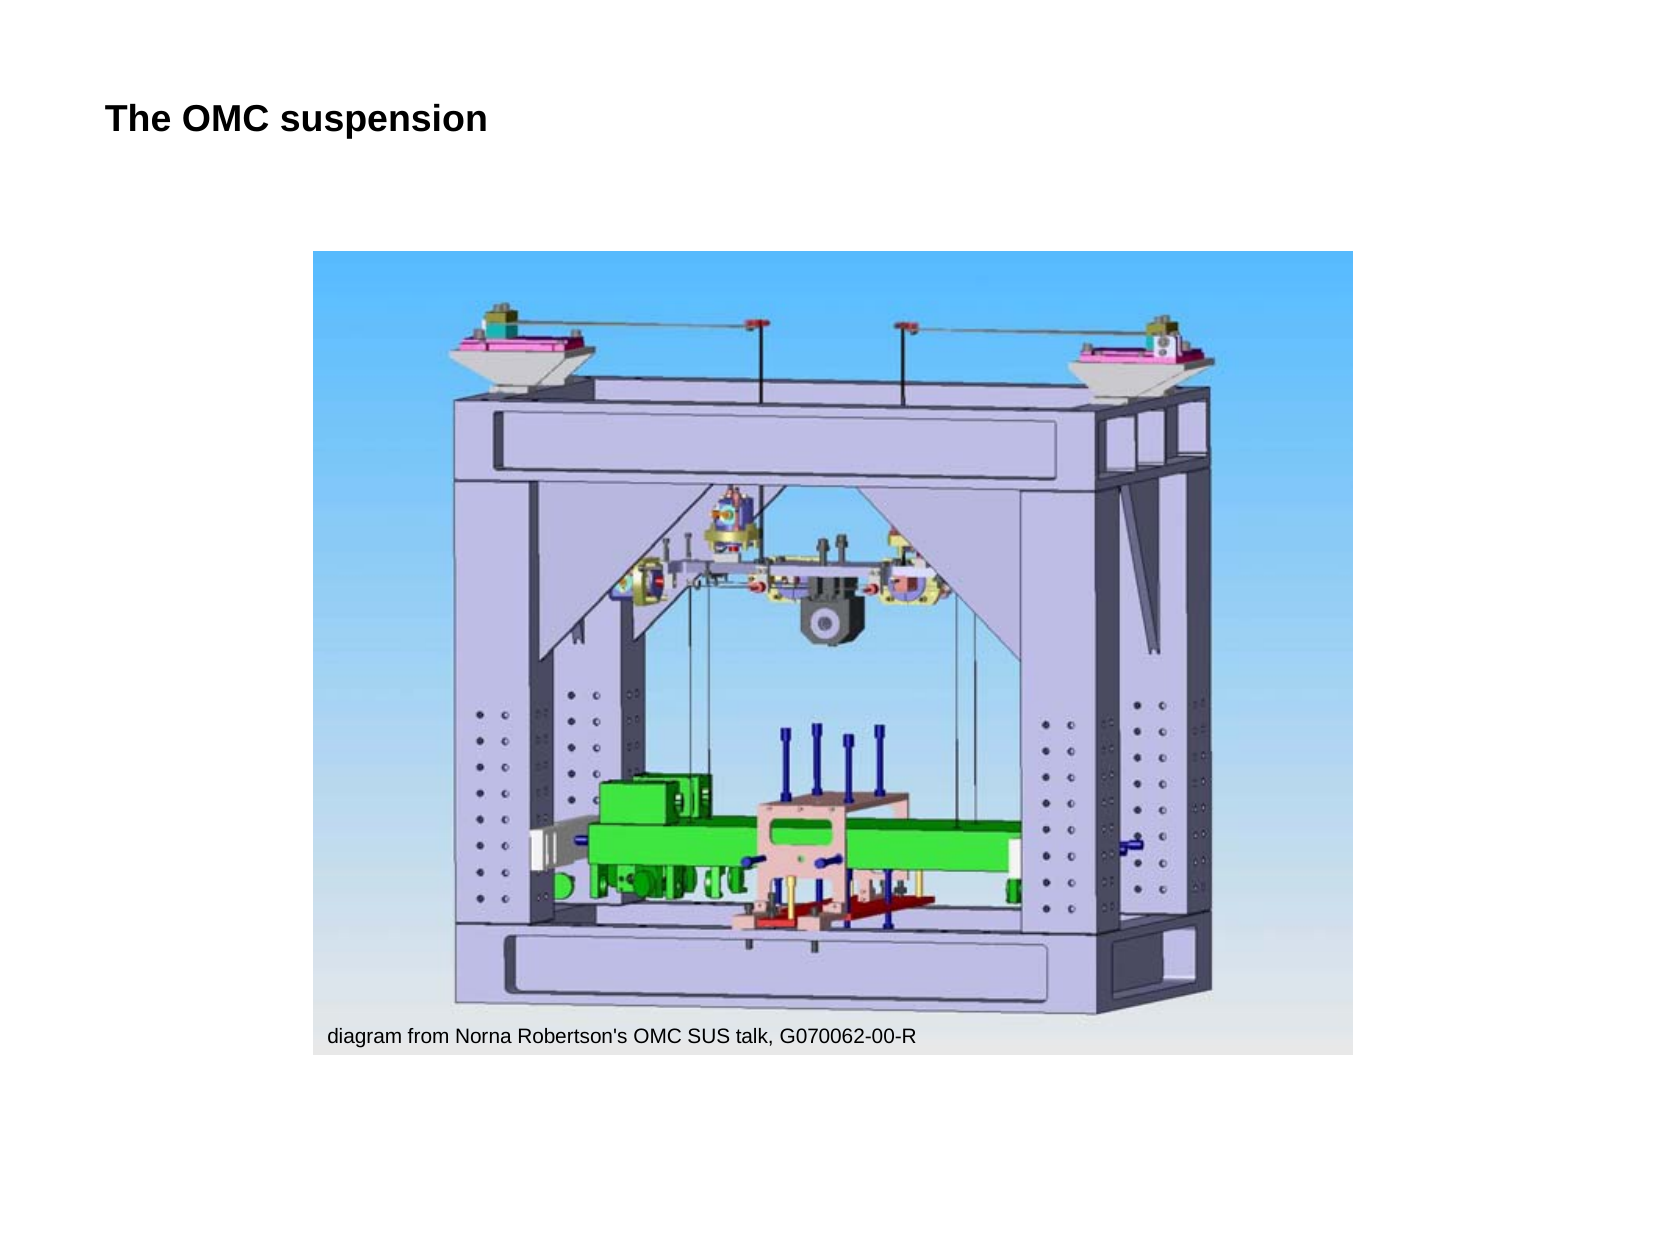

The OMC suspension
diagram from Norna Robertson's OMC SUS talk, G070062-00-R